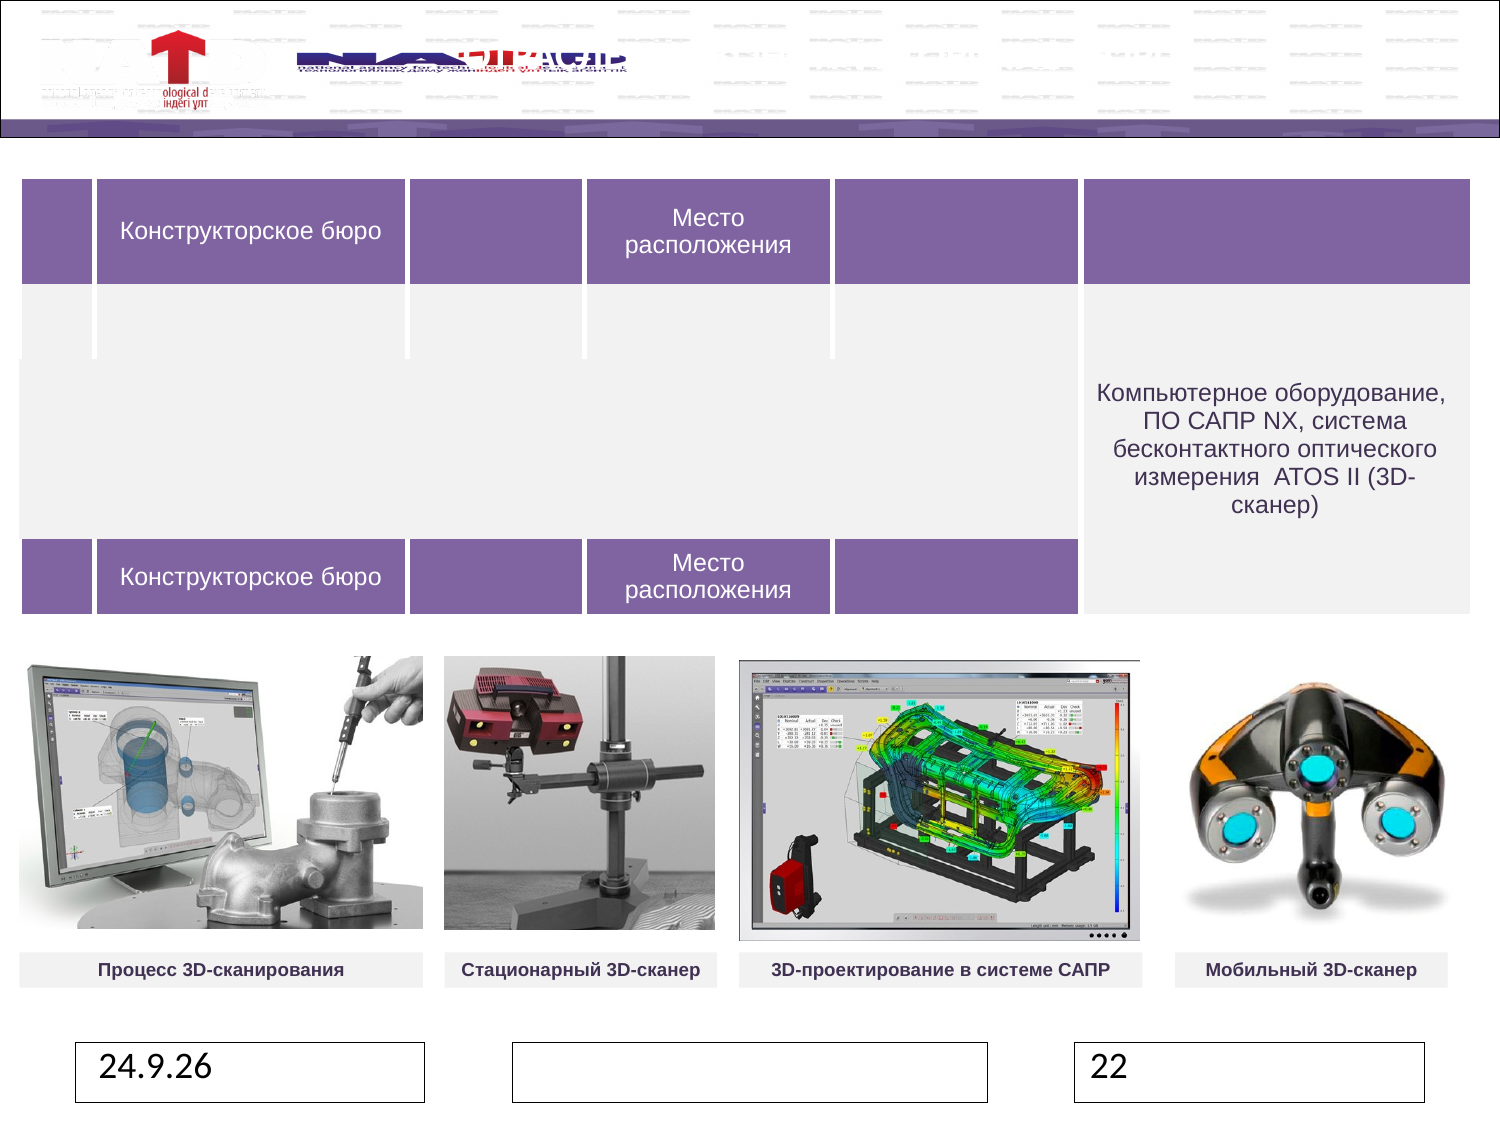

ОТРАСЛЕВЫЕ КОНСТРУКТОРСКИЕ БЮРО
| | Конструкторское бюро | | Место расположения | | |
| --- | --- | --- | --- | --- | --- |
| | | | | | Компьютерное оборудование, ПО САПР NX, система бесконтактного оптического измерения ATOS II (3D-сканер) |
| | | | | | |
| | | | | | |
| | Конструкторское бюро | | Место расположения | | |
Процесс 3D-сканирования
Стационарный 3D-сканер
3D-проектирование в системе САПР
Мобильный 3D-сканер